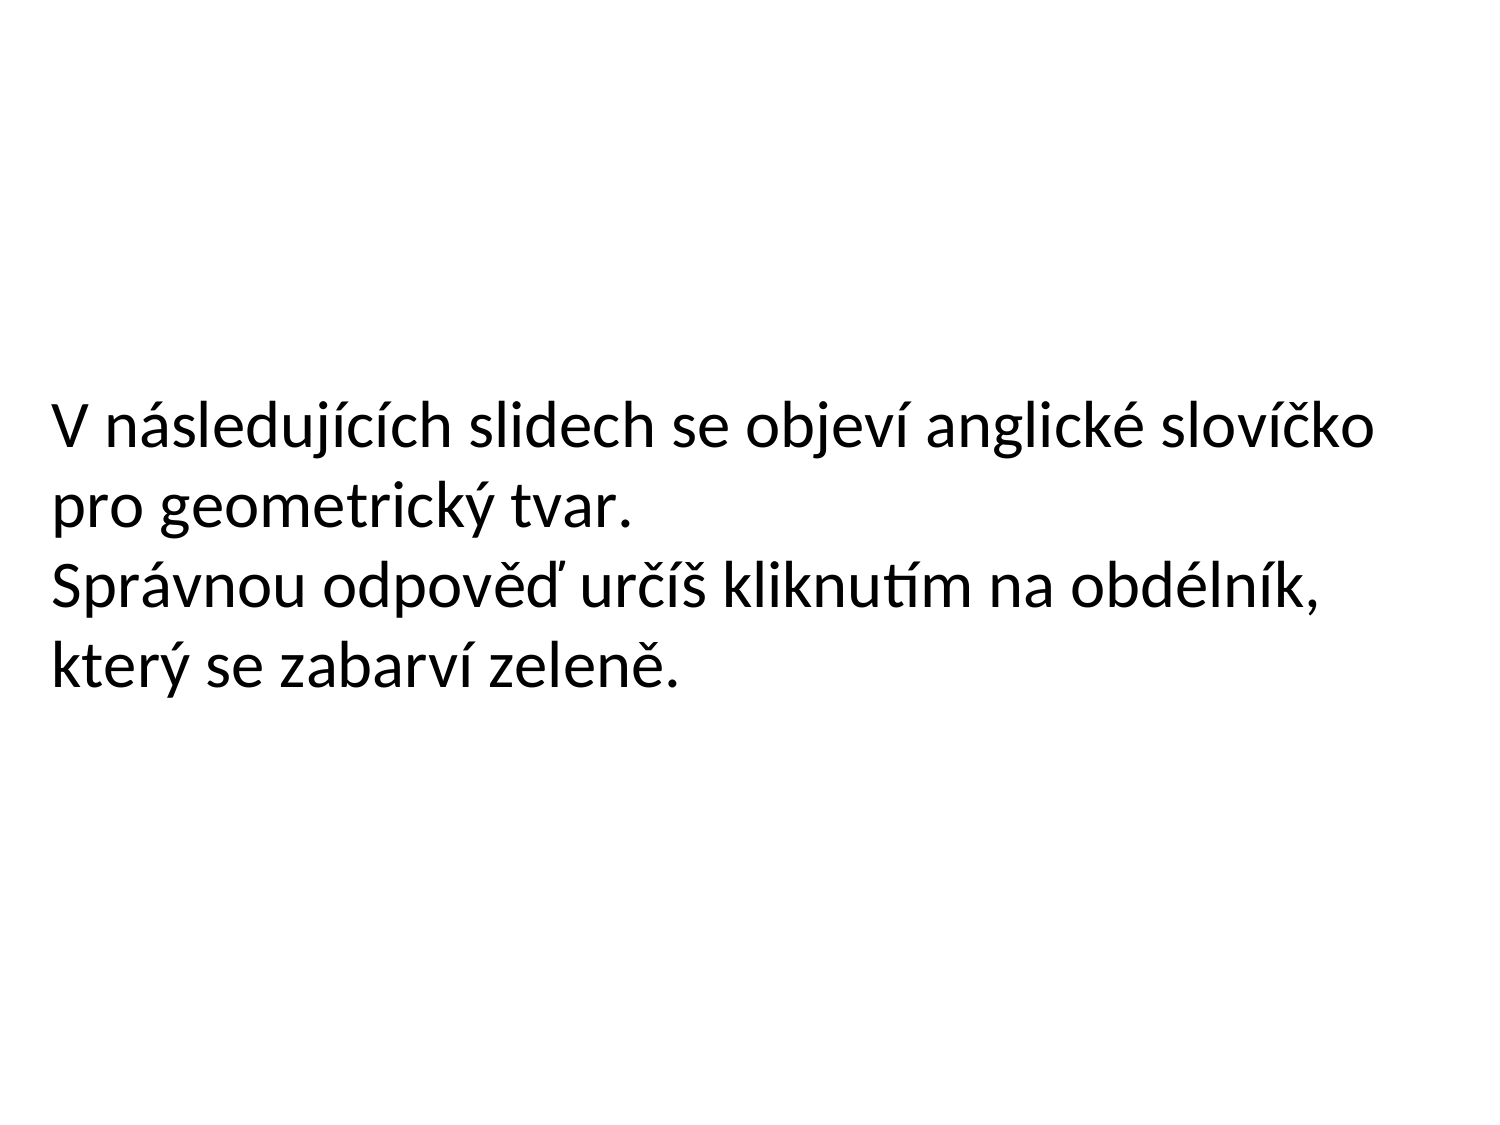

V následujících slidech se objeví anglické slovíčko
pro geometrický tvar.
Správnou odpověď určíš kliknutím na obdélník,
který se zabarví zeleně.